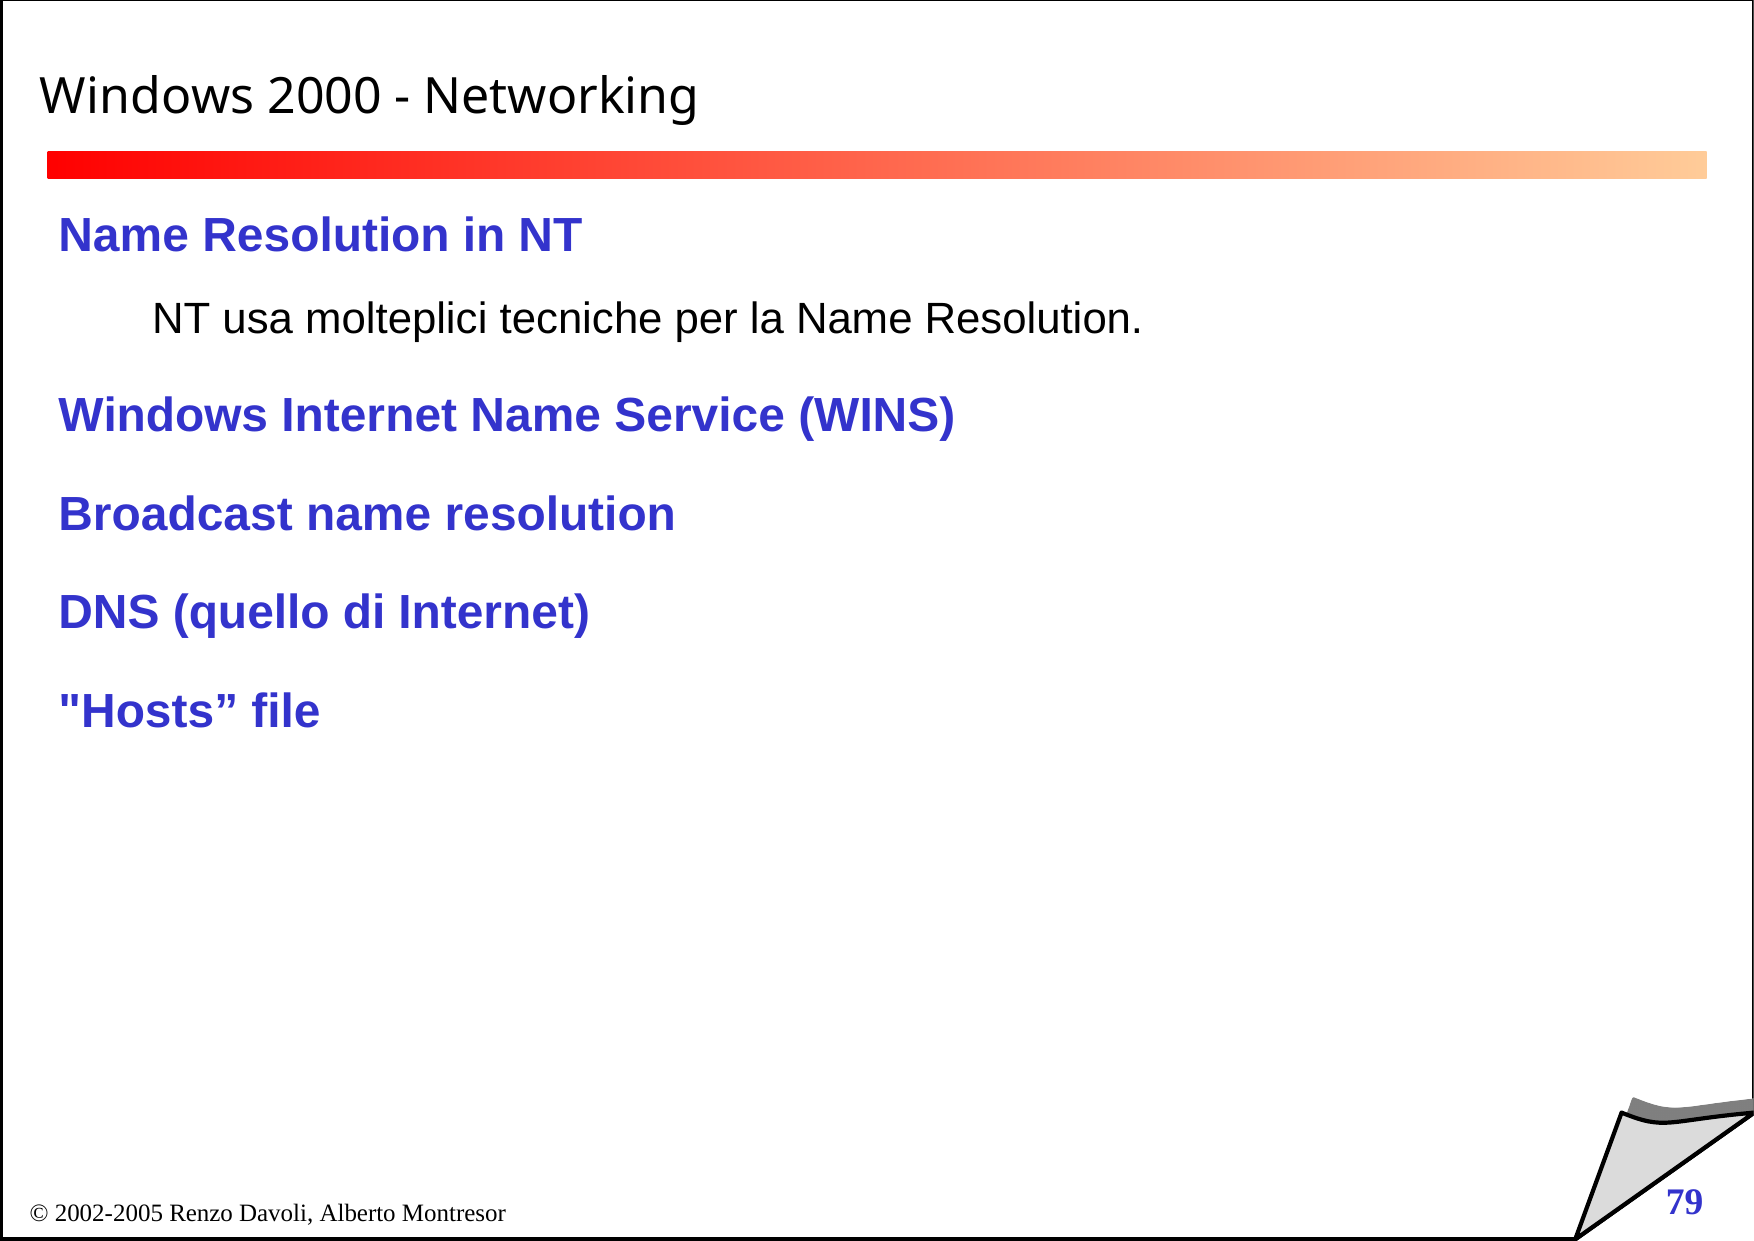

# Windows 2000 - Networking
Name Resolution in NT
NT usa molteplici tecniche per la Name Resolution.
Windows Internet Name Service (WINS)
Broadcast name resolution
DNS (quello di Internet)
"Hosts” file